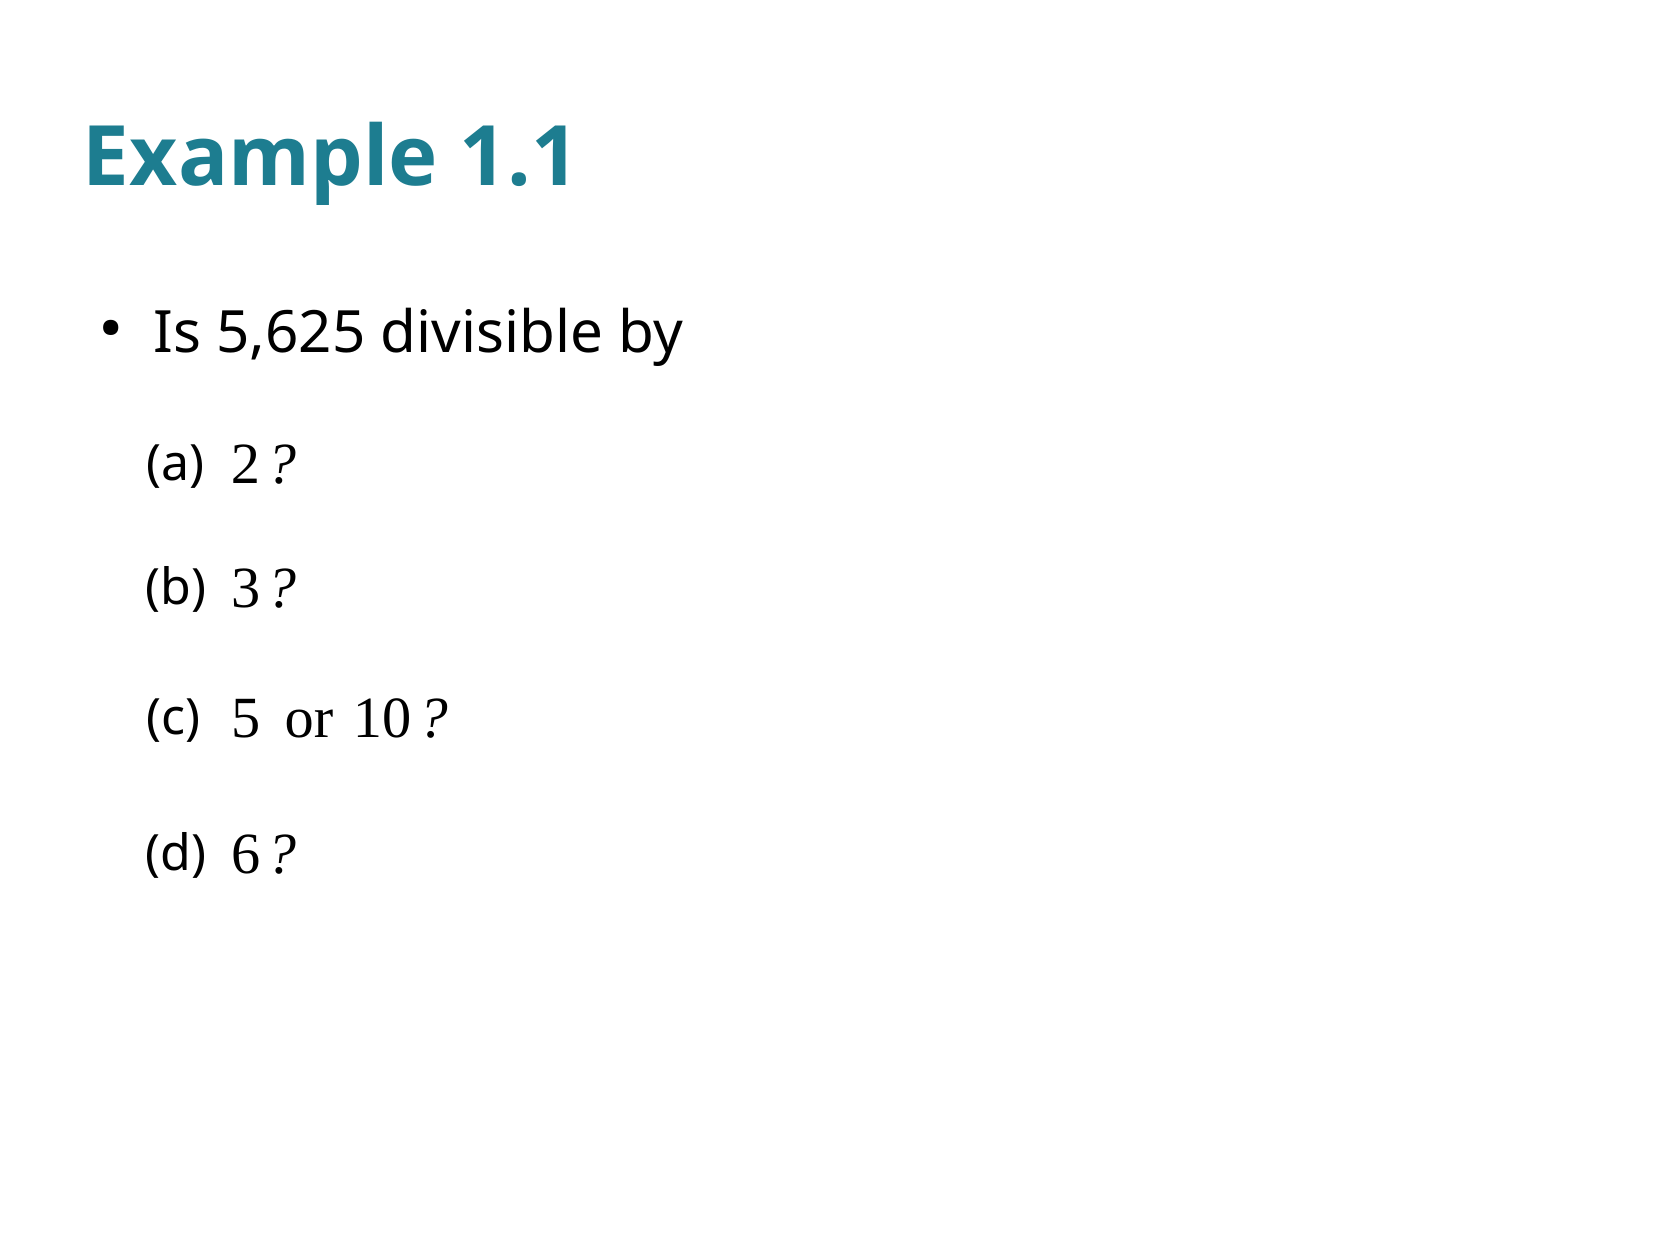

# Example 1.1
Is 5,625 divisible by
(a)
(b)
(c)
(d)